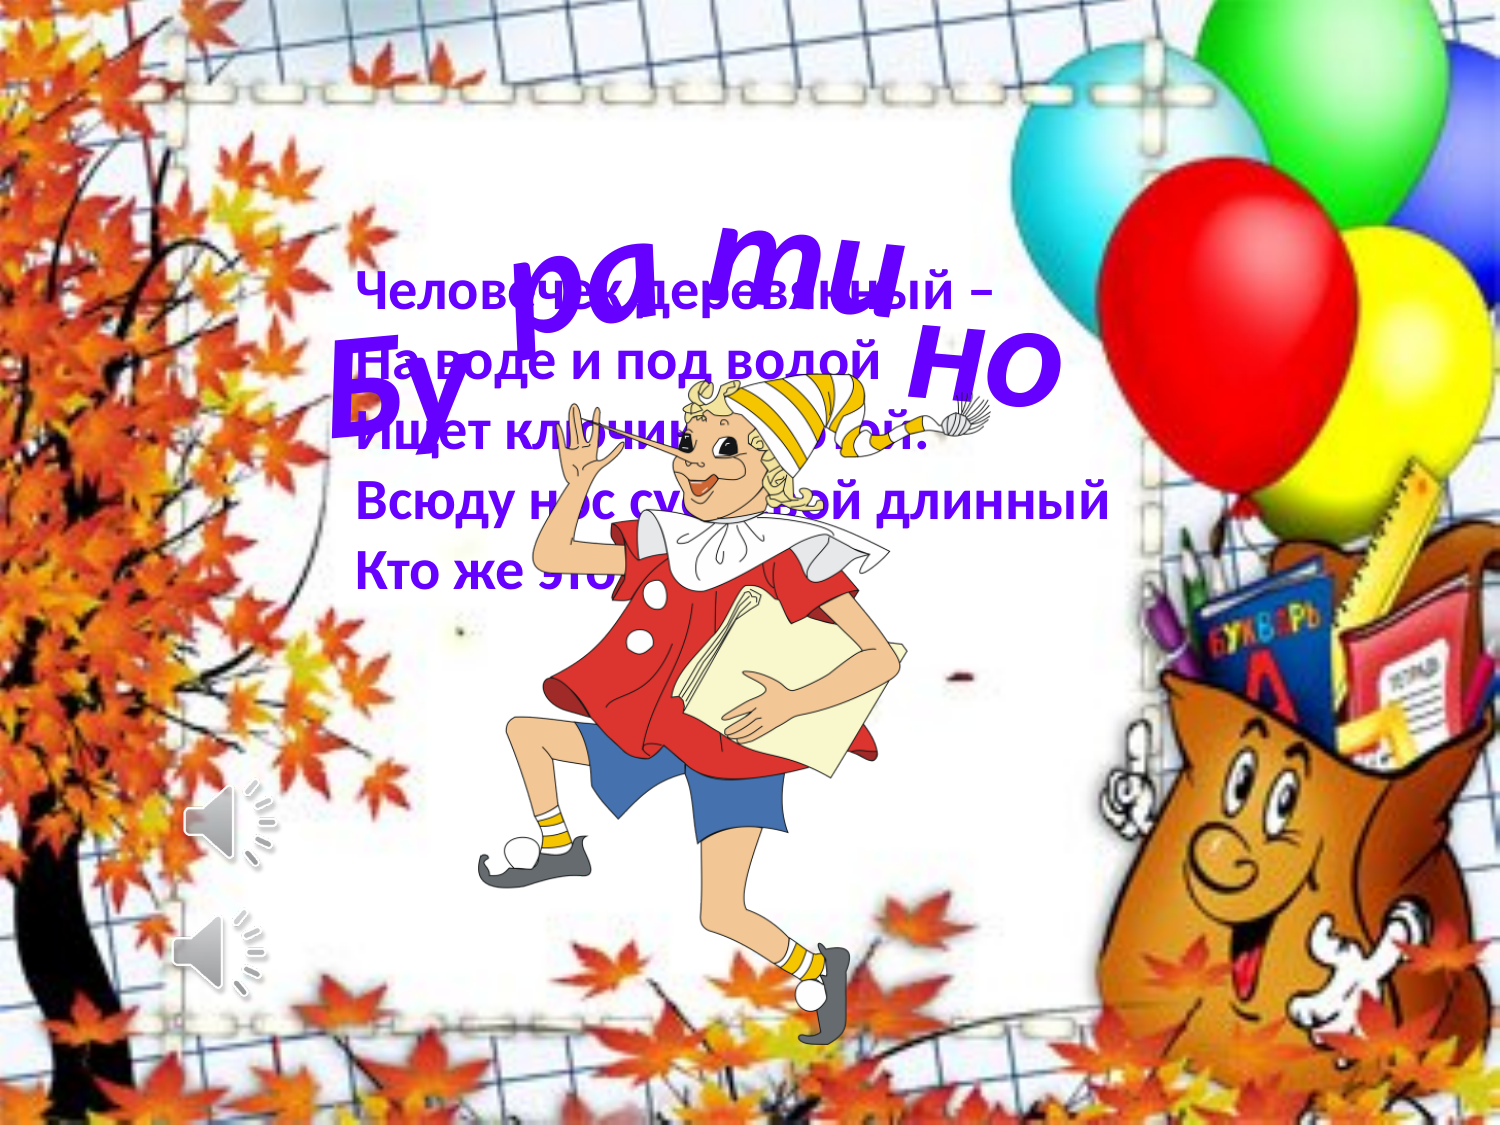

ти
ра
Человечек деревянный –
На воде и под водой
Ищет ключик золотой.
Всюду нос суёт свой длинный
Кто же это…
но
Бу